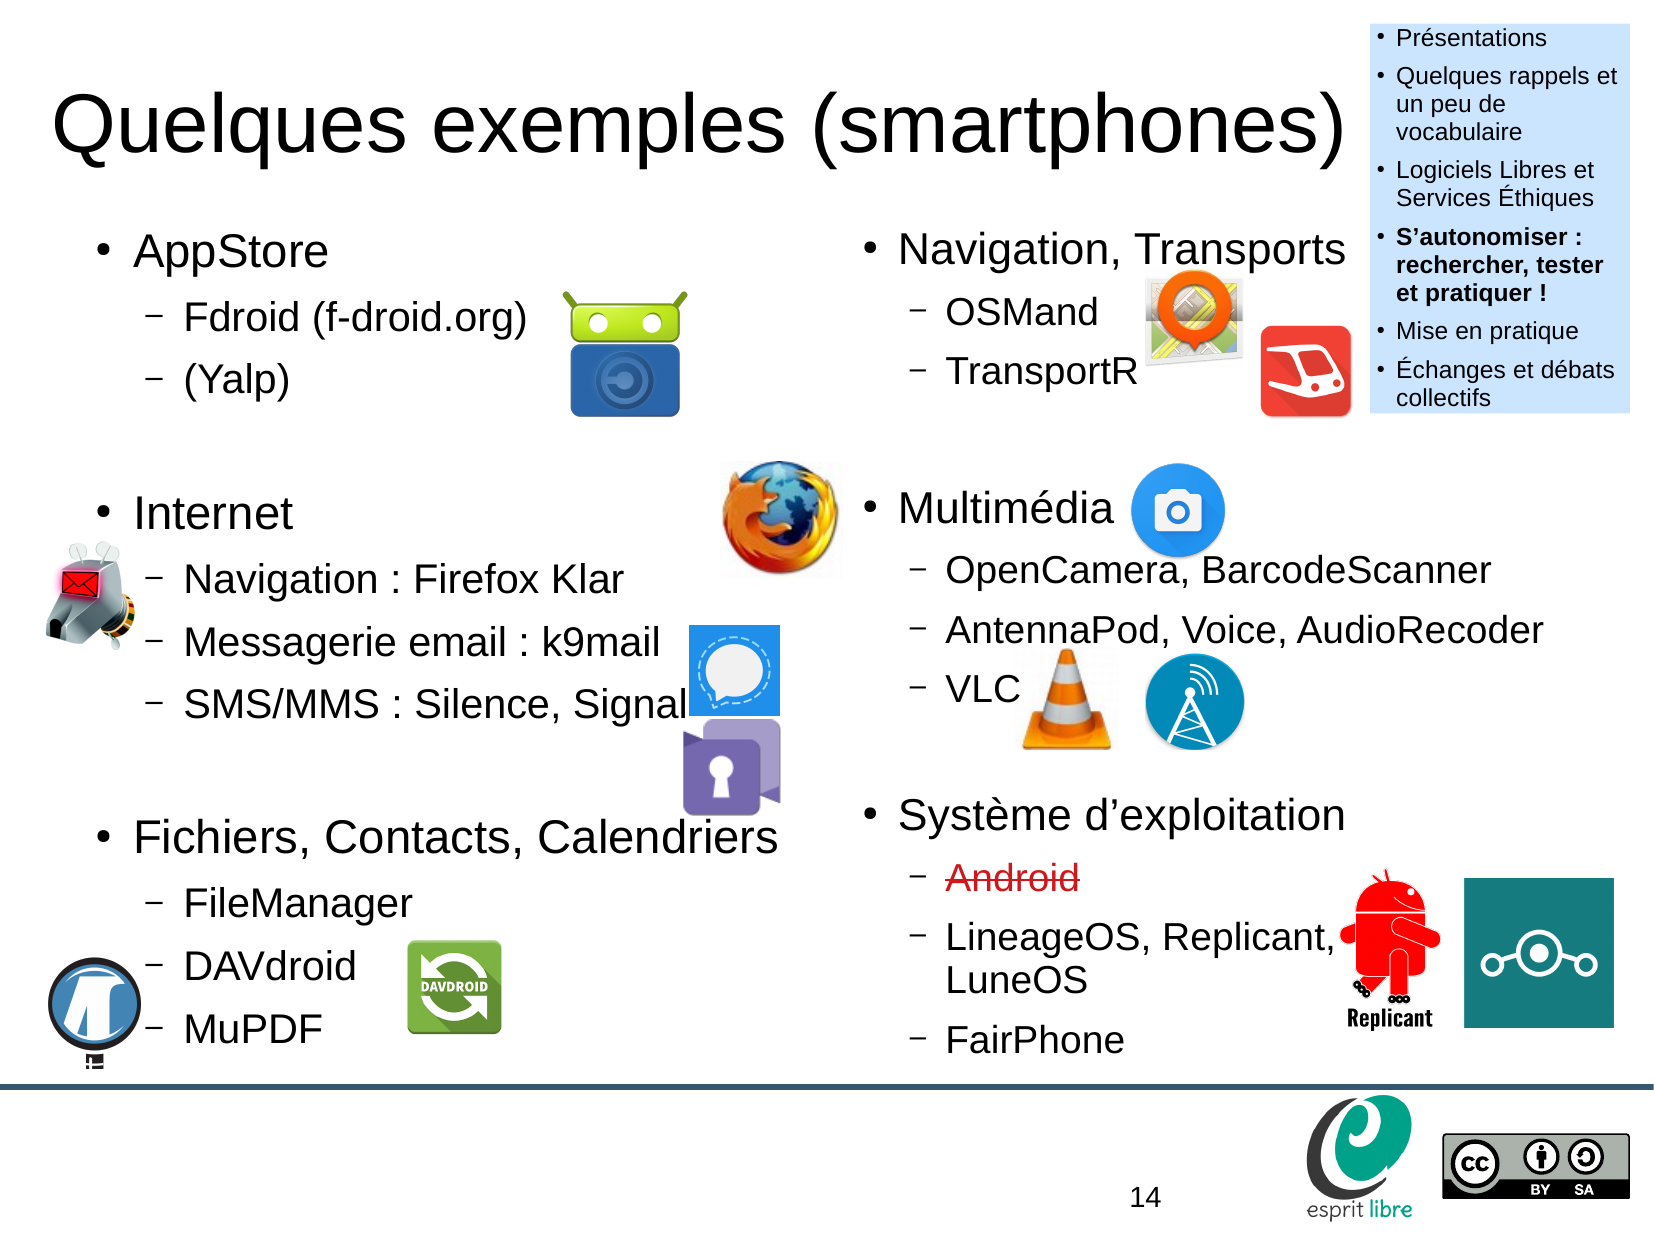

# Quelques exemples (smartphones)
Présentations
Quelques rappels et un peu de vocabulaire
Logiciels Libres et Services Éthiques
S’autonomiser : rechercher, tester et pratiquer !
Mise en pratique
Échanges et débats collectifs
AppStore
Fdroid (f-droid.org)
(Yalp)
Internet
Navigation : Firefox Klar
Messagerie email : k9mail
SMS/MMS : Silence, Signal
Fichiers, Contacts, Calendriers
FileManager
DAVdroid
MuPDF
Navigation, Transports
OSMand
TransportR
Multimédia
OpenCamera, BarcodeScanner
AntennaPod, Voice, AudioRecoder
VLC
Système d’exploitation
Android
LineageOS, Replicant,
LuneOS
FairPhone